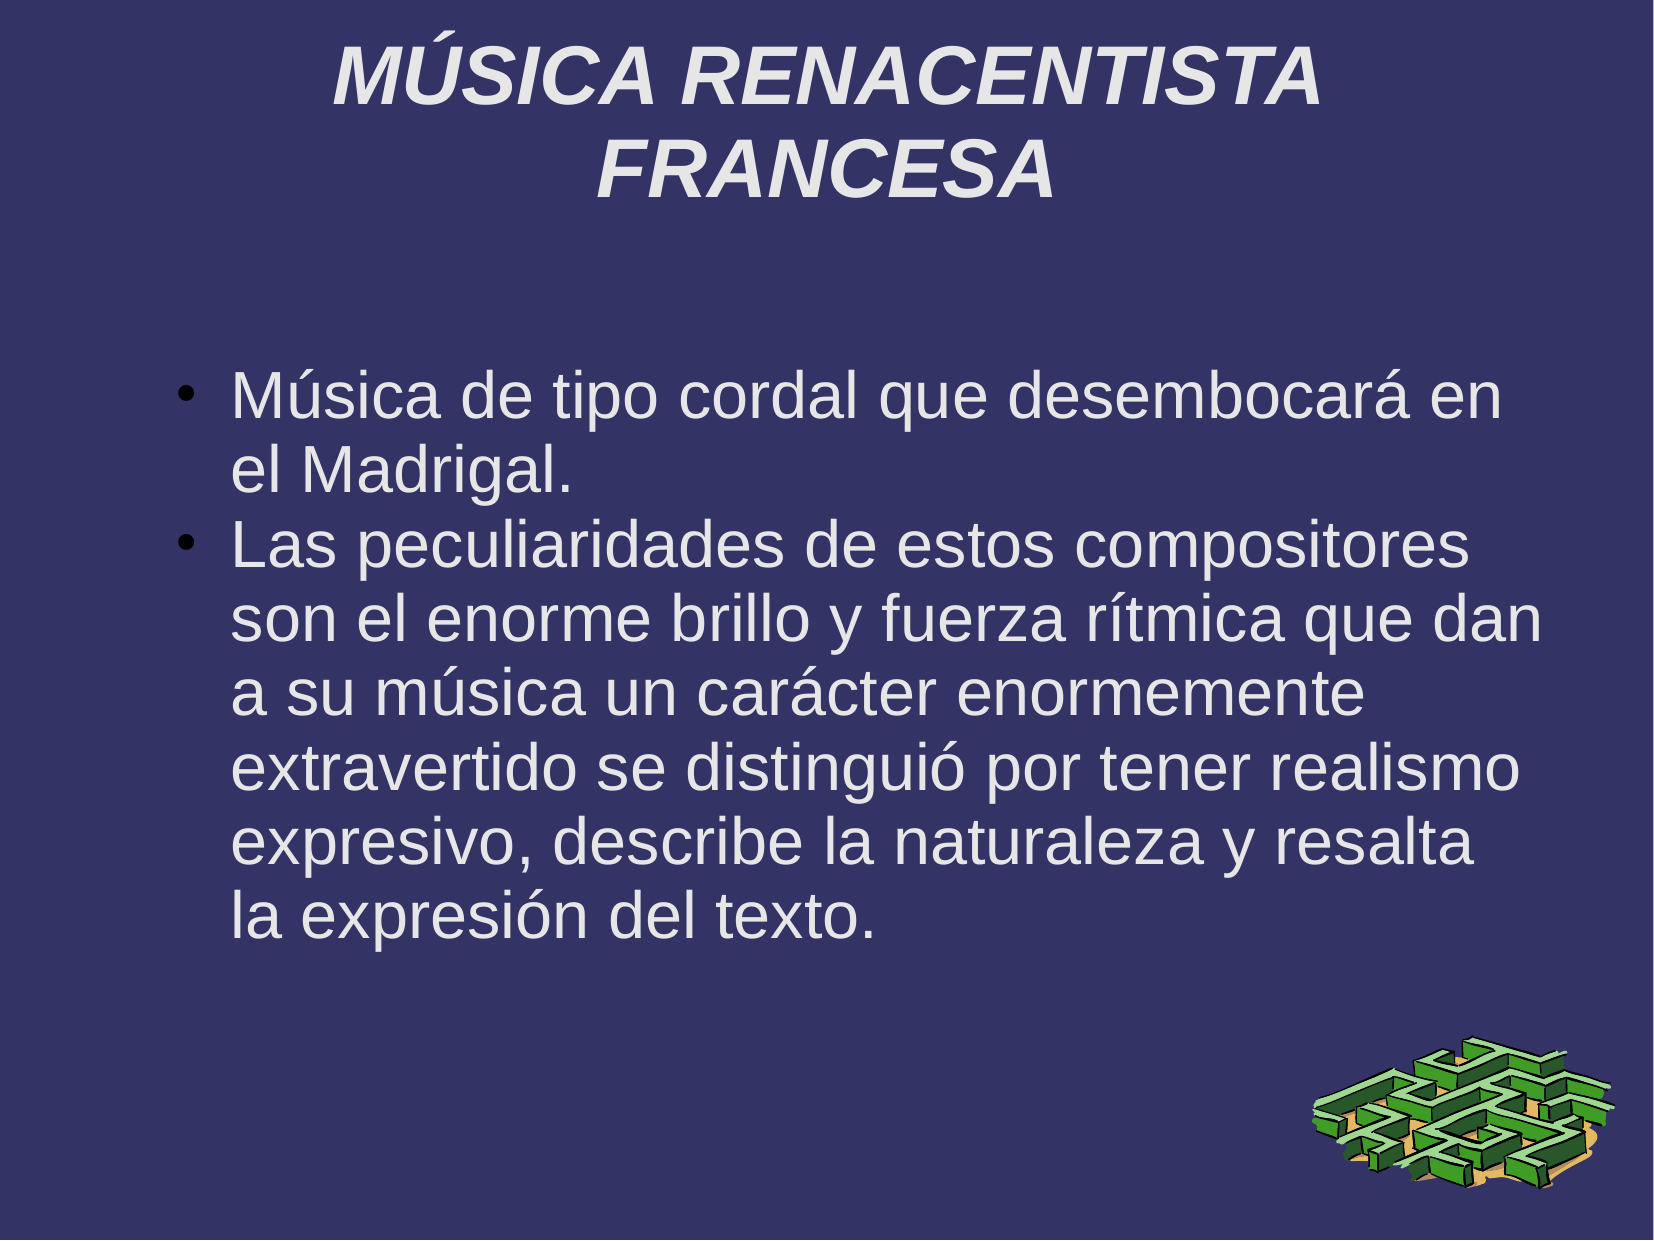

# MÚSICA RENACENTISTA FRANCESA
Música de tipo cordal que desembocará en
el Madrigal.
Las peculiaridades de estos compositores
son el enorme brillo y fuerza rítmica que dan
a su música un carácter enormemente
extravertido se distinguió por tener realismo
expresivo, describe la naturaleza y resalta
la expresión del texto.